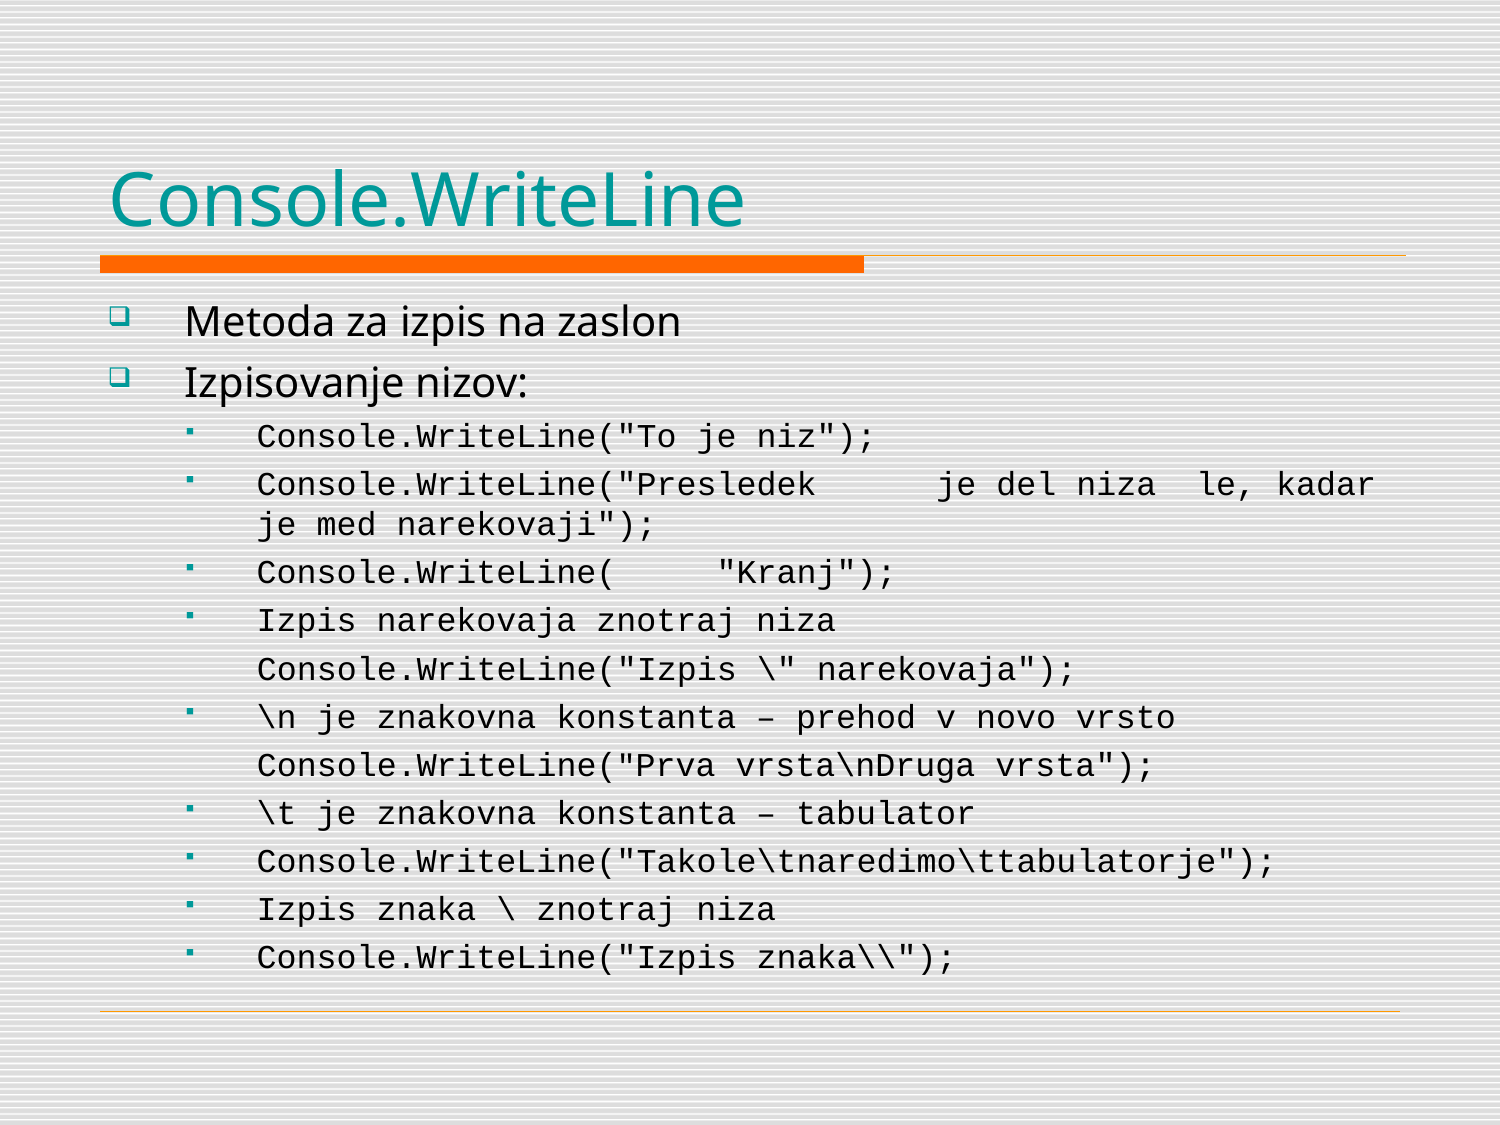

# Console.WriteLine
Metoda za izpis na zaslon
Izpisovanje nizov:
Console.WriteLine("To je niz");
Console.WriteLine("Presledek je del niza le, kadar je med narekovaji");
Console.WriteLine( "Kranj");
Izpis narekovaja znotraj niza
Console.WriteLine("Izpis \" narekovaja");
\n je znakovna konstanta – prehod v novo vrsto
Console.WriteLine("Prva vrsta\nDruga vrsta");
\t je znakovna konstanta – tabulator
Console.WriteLine("Takole\tnaredimo\ttabulatorje");
Izpis znaka \ znotraj niza
Console.WriteLine("Izpis znaka\\");